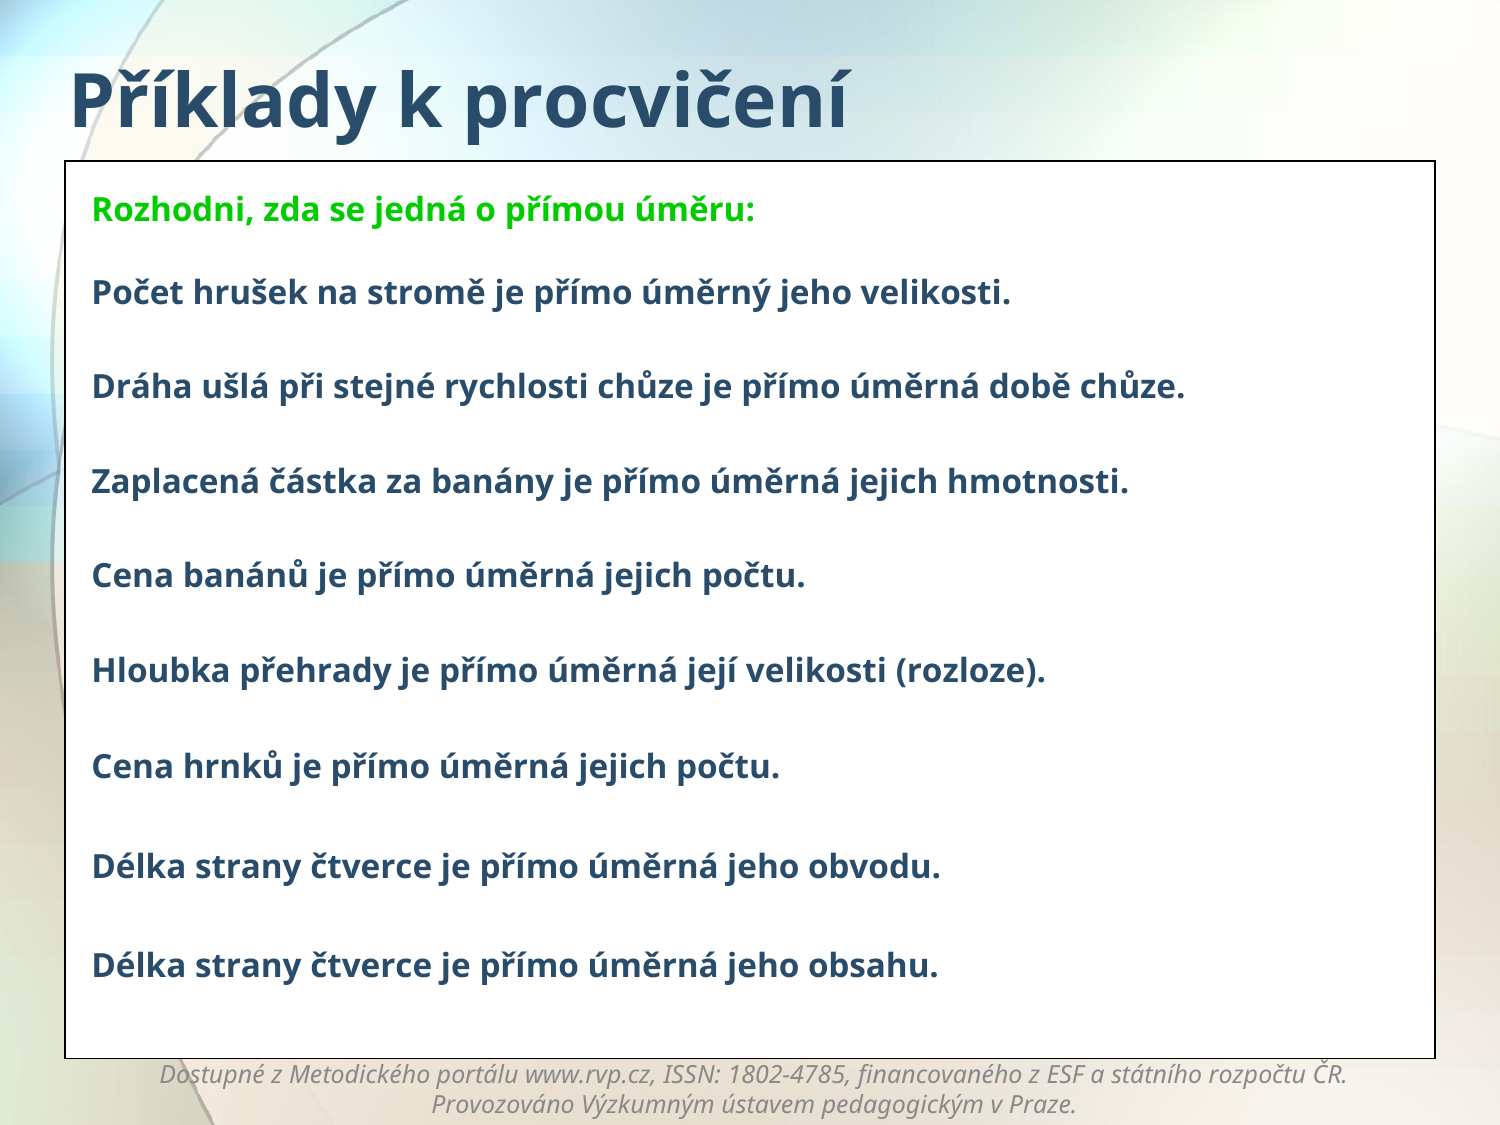

# Příklady k procvičení
Rozhodni, zda se jedná o přímou úměru:
Počet hrušek na stromě je přímo úměrný jeho velikosti.
Dráha ušlá při stejné rychlosti chůze je přímo úměrná době chůze.
Zaplacená částka za banány je přímo úměrná jejich hmotnosti.
Cena banánů je přímo úměrná jejich počtu.
Hloubka přehrady je přímo úměrná její velikosti (rozloze).
Cena hrnků je přímo úměrná jejich počtu.
Délka strany čtverce je přímo úměrná jeho obvodu.
Délka strany čtverce je přímo úměrná jeho obsahu.